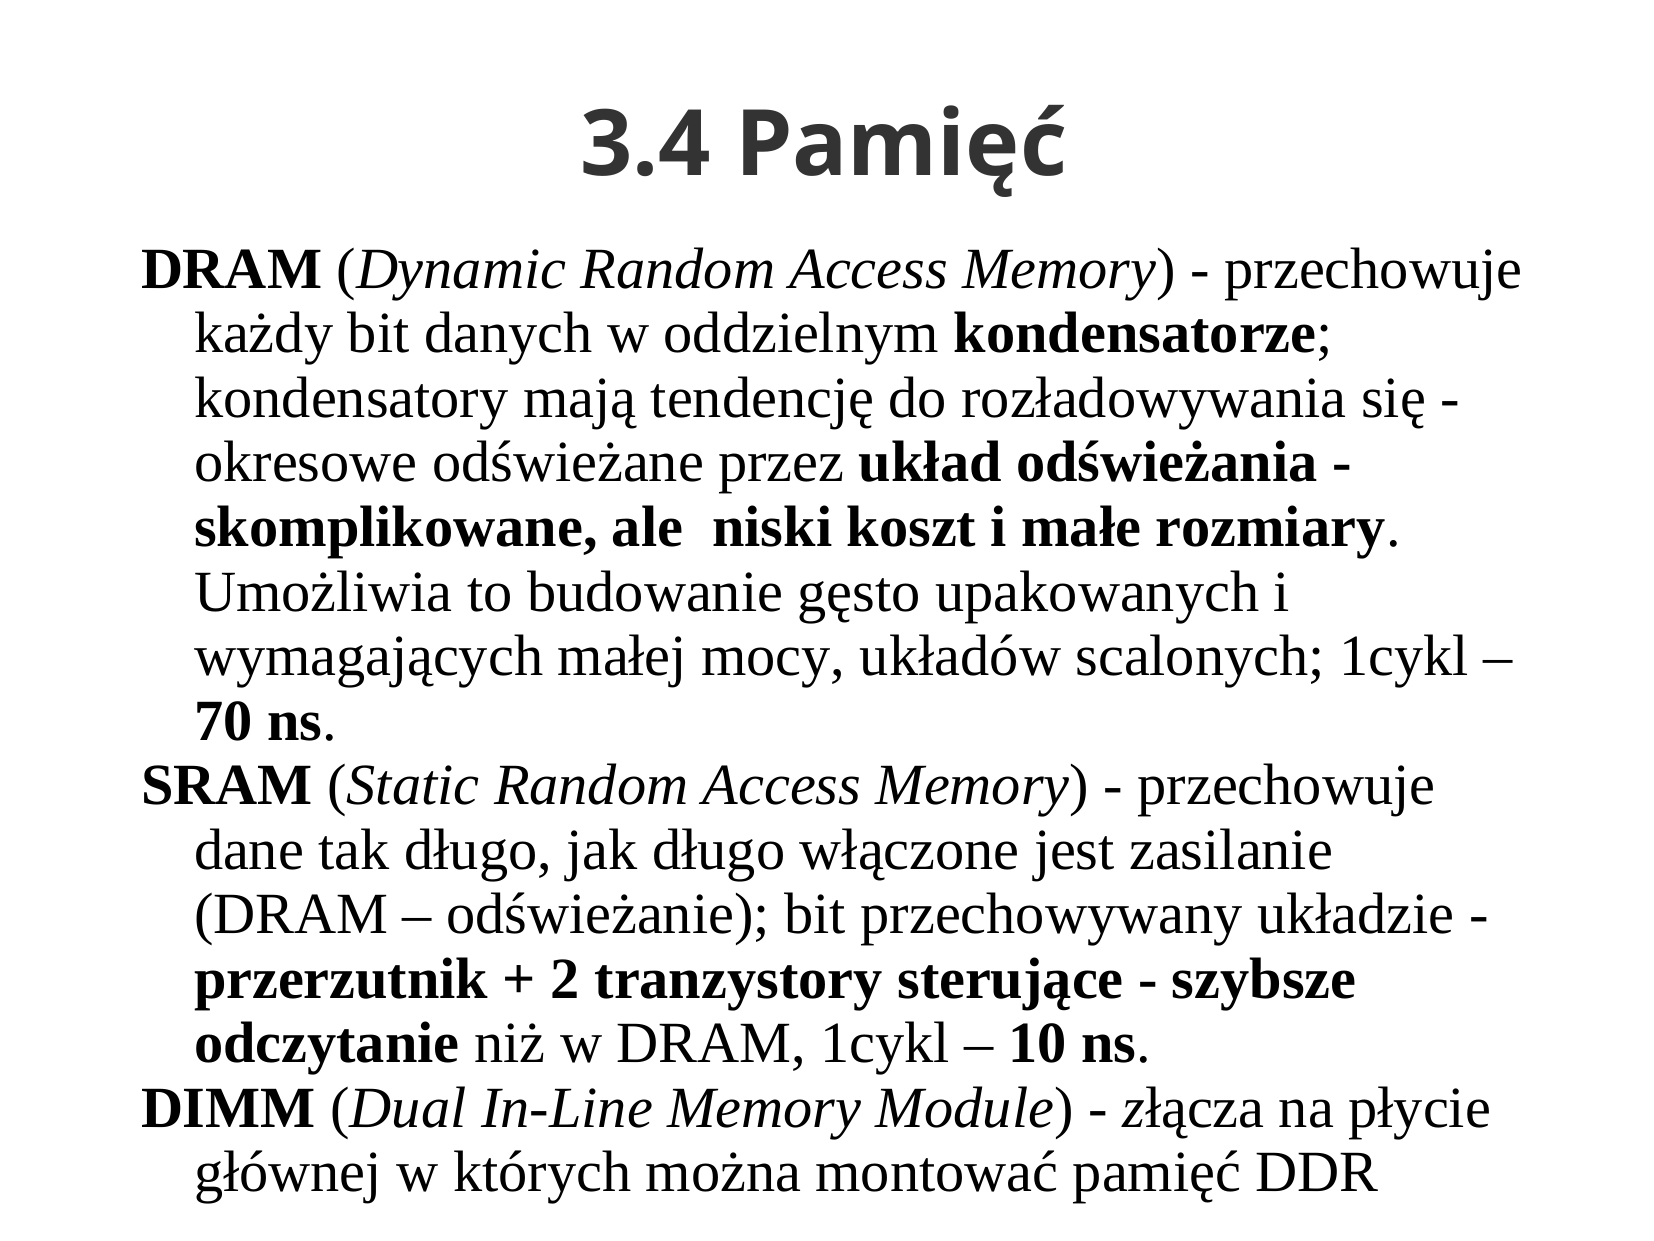

# 3.4 Pamięć
DRAM (Dynamic Random Access Memory) - przechowuje każdy bit danych w oddzielnym kondensatorze; kondensatory mają tendencję do rozładowywania się - okresowe odświeżane przez układ odświeżania - skomplikowane, ale niski koszt i małe rozmiary. Umożliwia to budowanie gęsto upakowanych i wymagających małej mocy, układów scalonych; 1cykl – 70 ns.
SRAM (Static Random Access Memory) - przechowuje dane tak długo, jak długo włączone jest zasilanie (DRAM – odświeżanie); bit przechowywany układzie - przerzutnik + 2 tranzystory sterujące - szybsze odczytanie niż w DRAM, 1cykl – 10 ns.
DIMM (Dual In-Line Memory Module) - złącza na płycie głównej w których można montować pamięć DDR